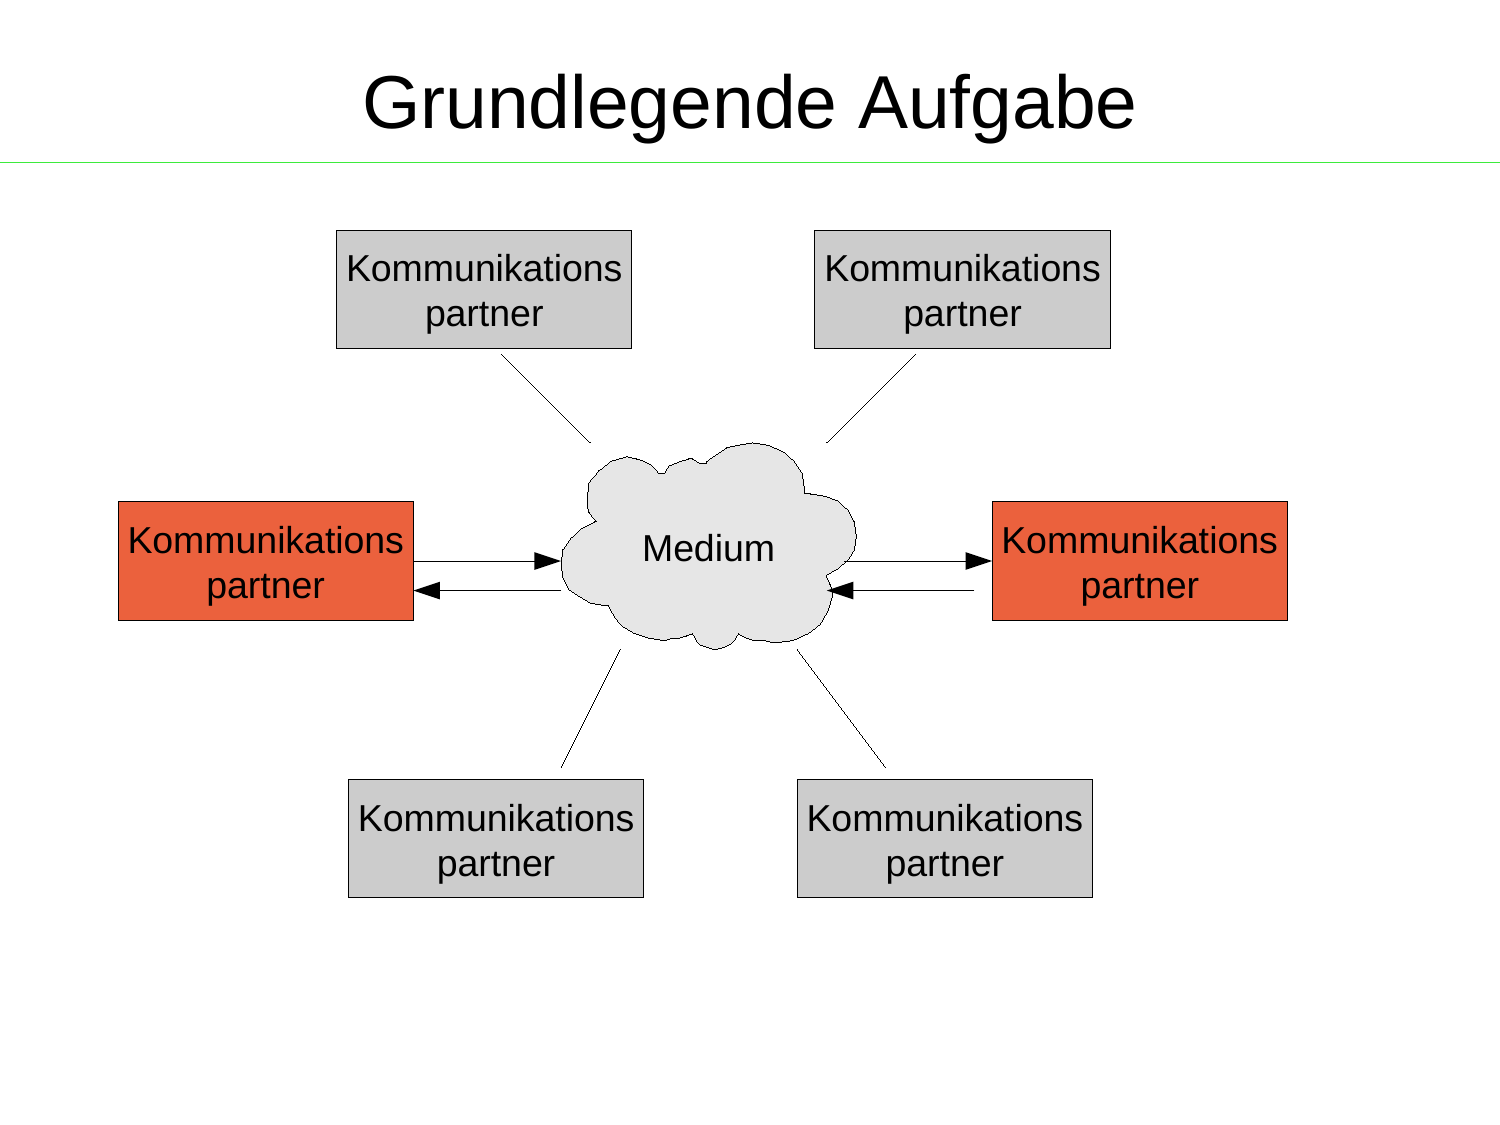

# Grundlegende Aufgabe
Kommunikations
partner
Kommunikations
partner
Medium
Kommunikations
partner
Kommunikations
partner
Kommunikations
partner
Kommunikations
partner